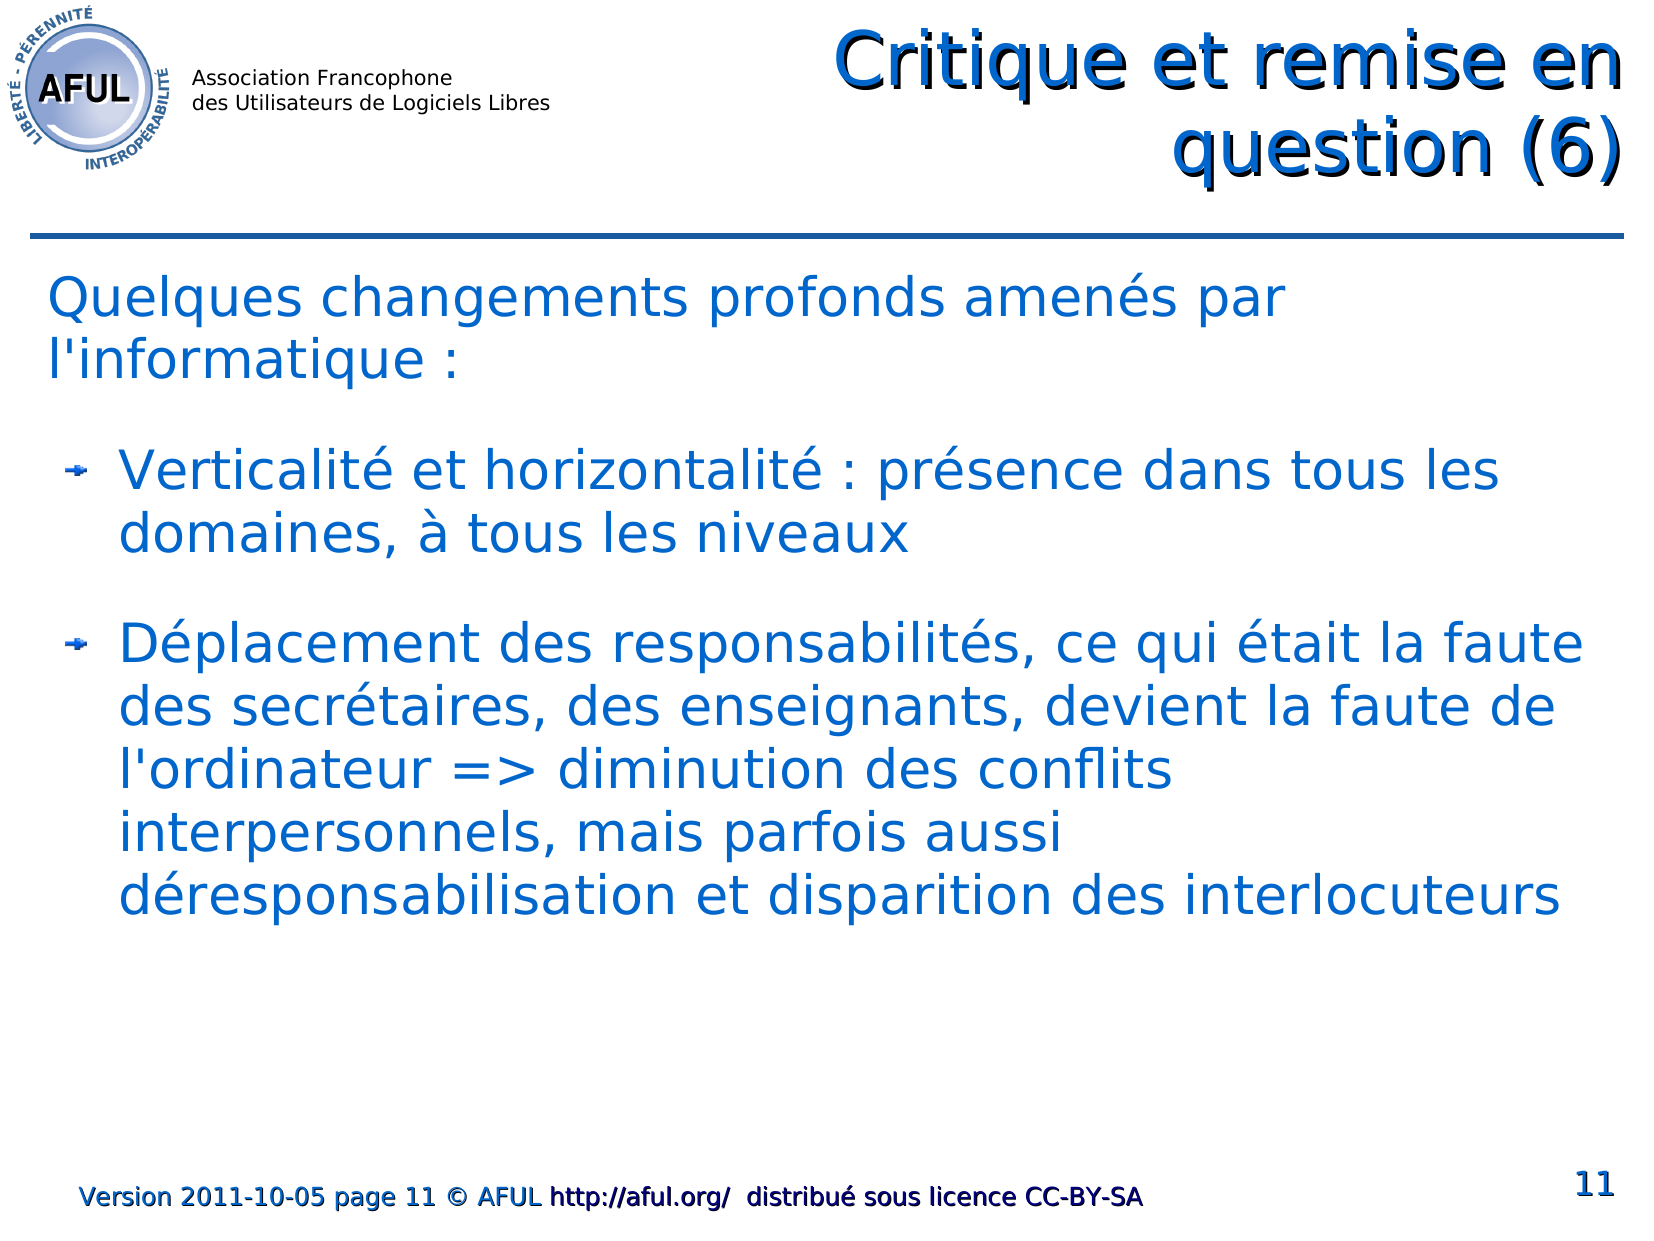

# Critique et remise en question (6)
Quelques changements profonds amenés par l'informatique :
Verticalité et horizontalité : présence dans tous les domaines, à tous les niveaux
Déplacement des responsabilités, ce qui était la faute des secrétaires, des enseignants, devient la faute de l'ordinateur => diminution des conflits interpersonnels, mais parfois aussi déresponsabilisation et disparition des interlocuteurs